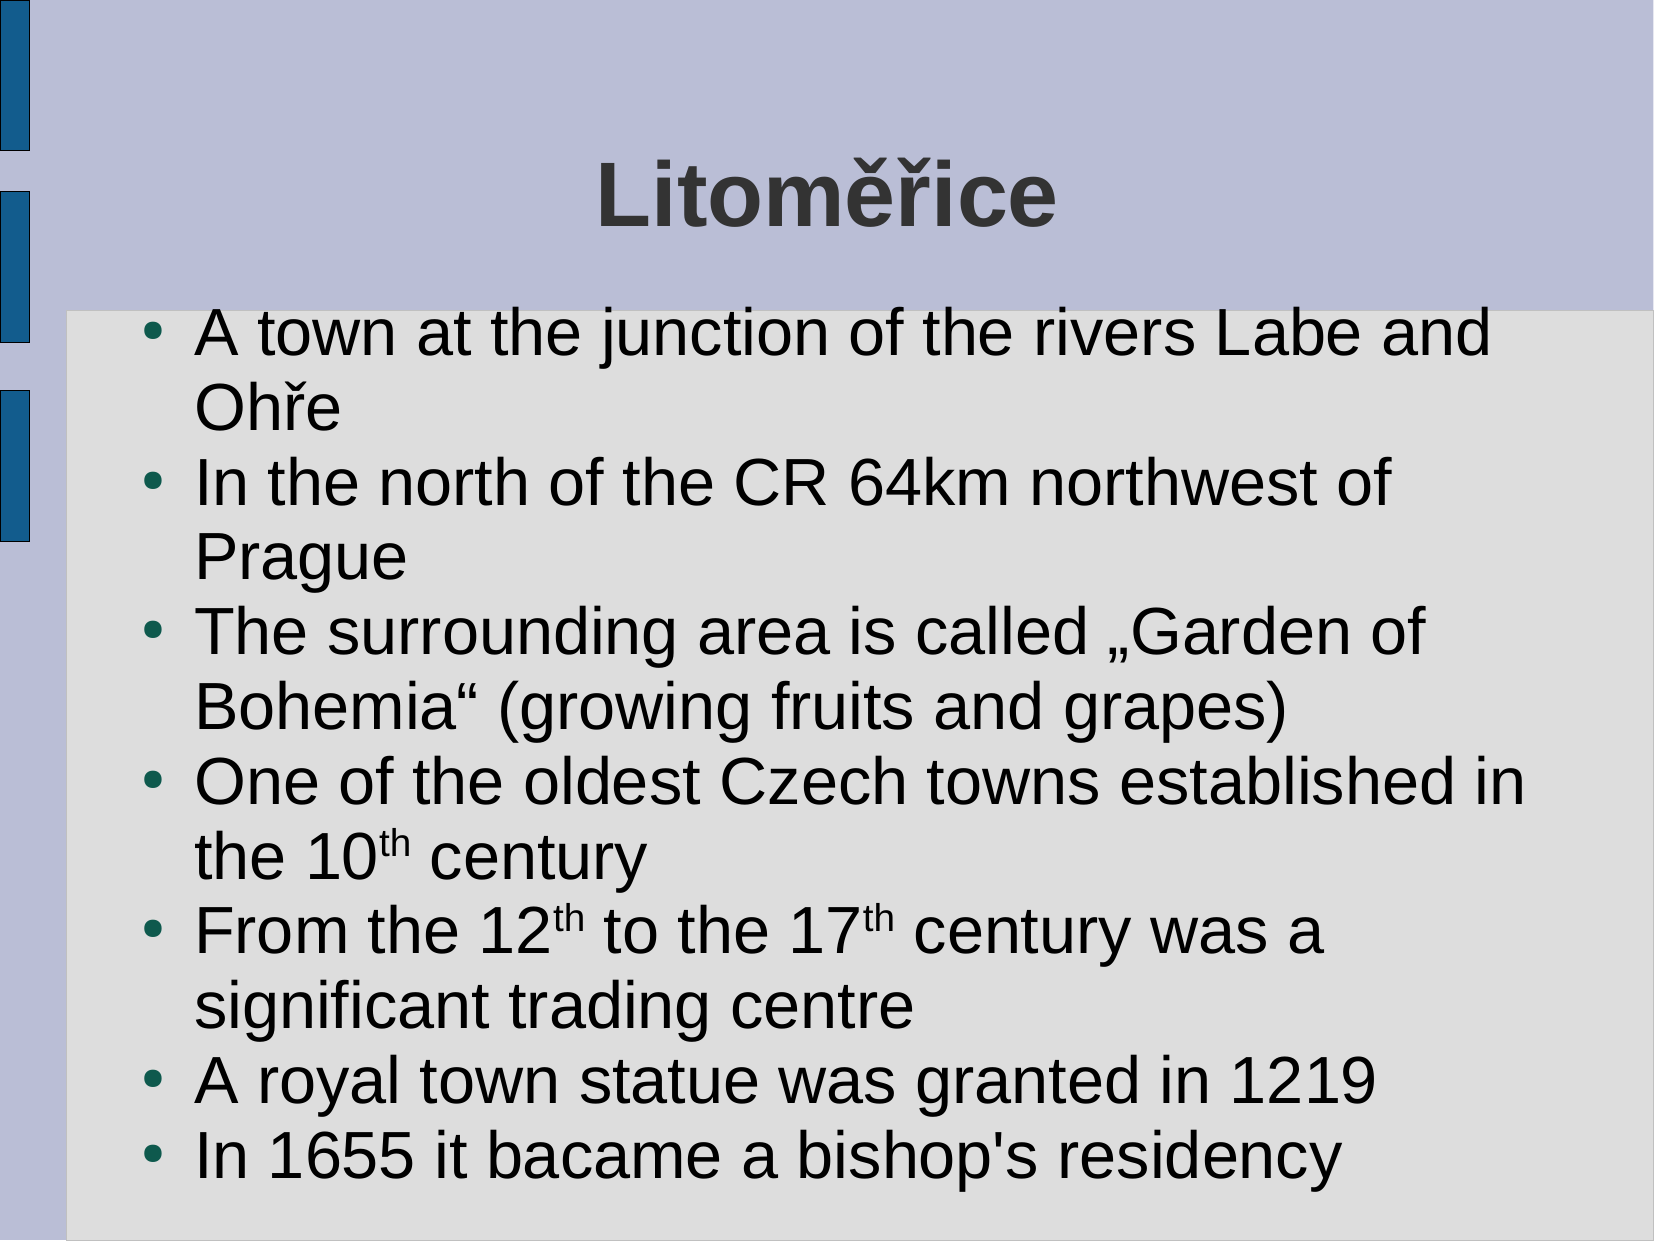

# Litoměřice
A town at the junction of the rivers Labe and Ohře
In the north of the CR 64km northwest of Prague
The surrounding area is called „Garden of Bohemia“ (growing fruits and grapes)
One of the oldest Czech towns established in the 10th century
From the 12th to the 17th century was a significant trading centre
A royal town statue was granted in 1219
In 1655 it bacame a bishop's residency